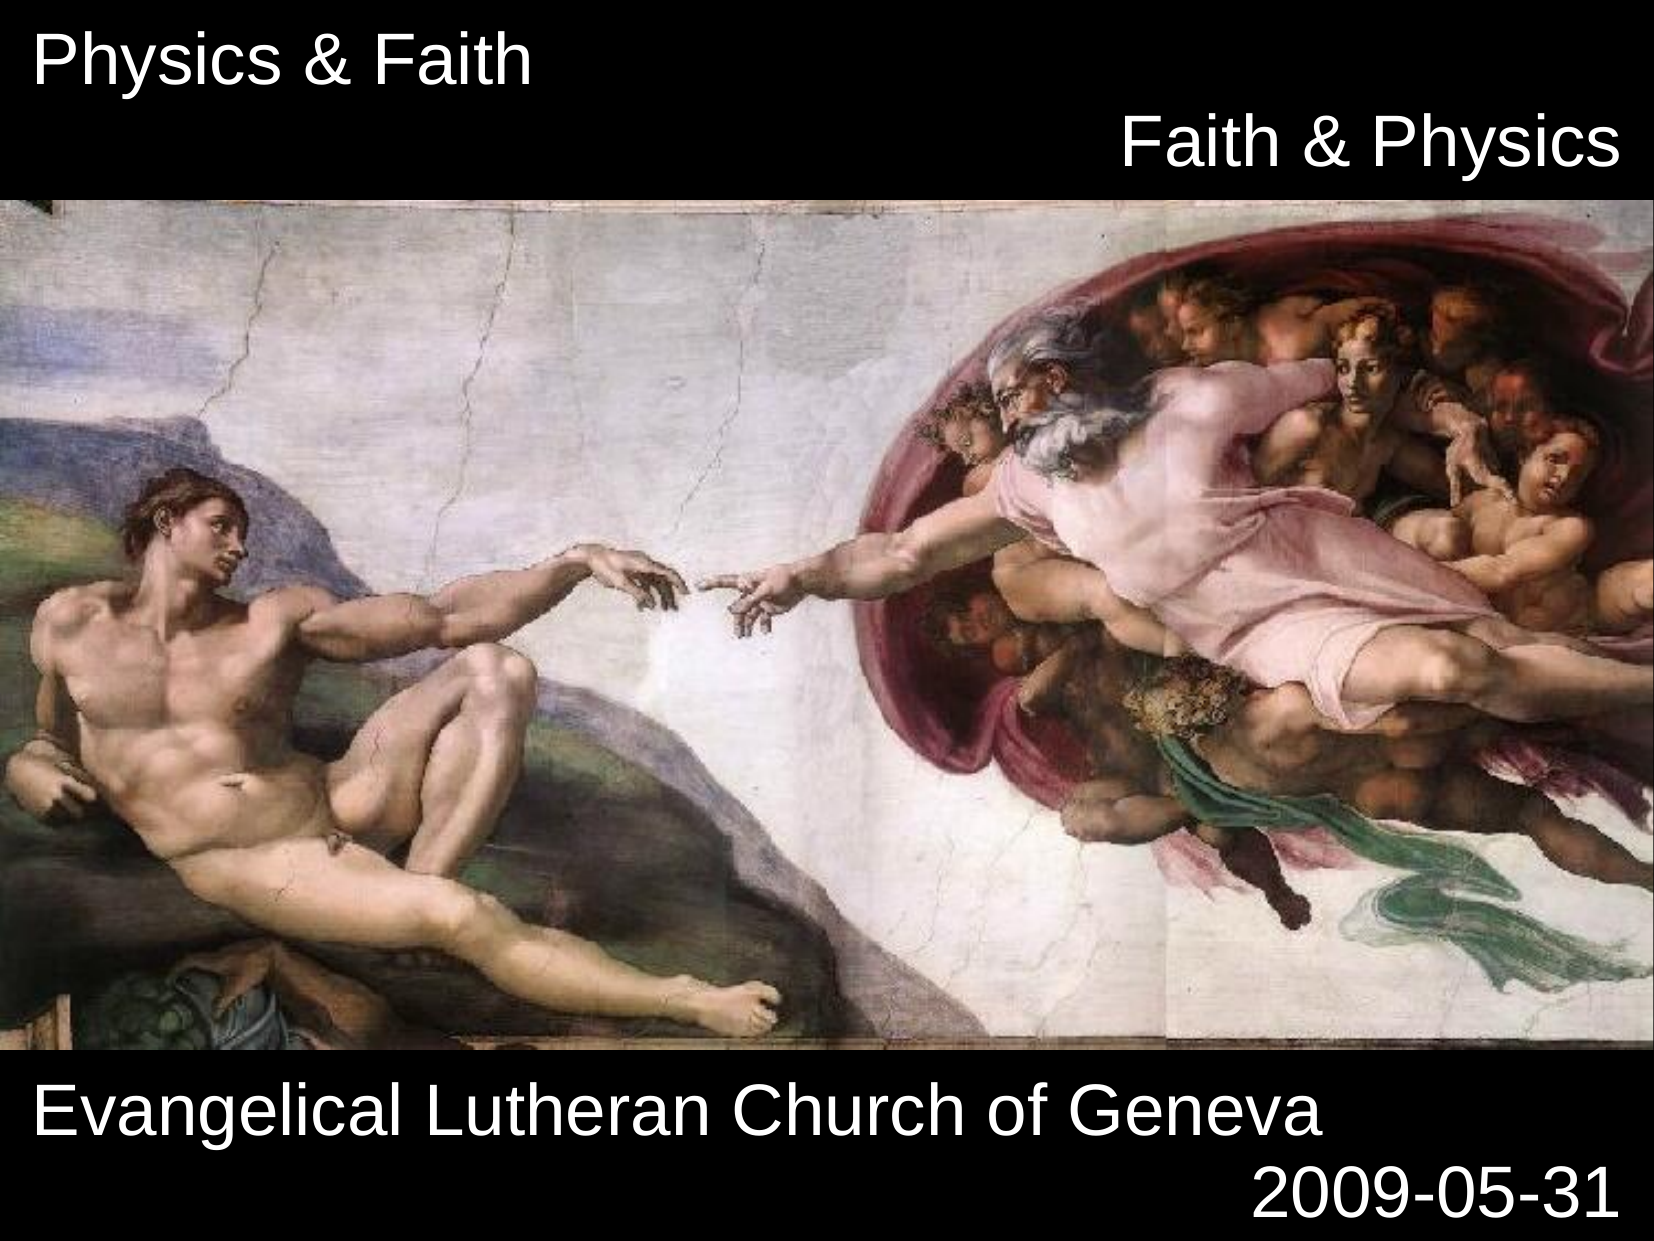

Physics & Faith
Faith & Physics
Evangelical Lutheran Church of Geneva
2009-05-31